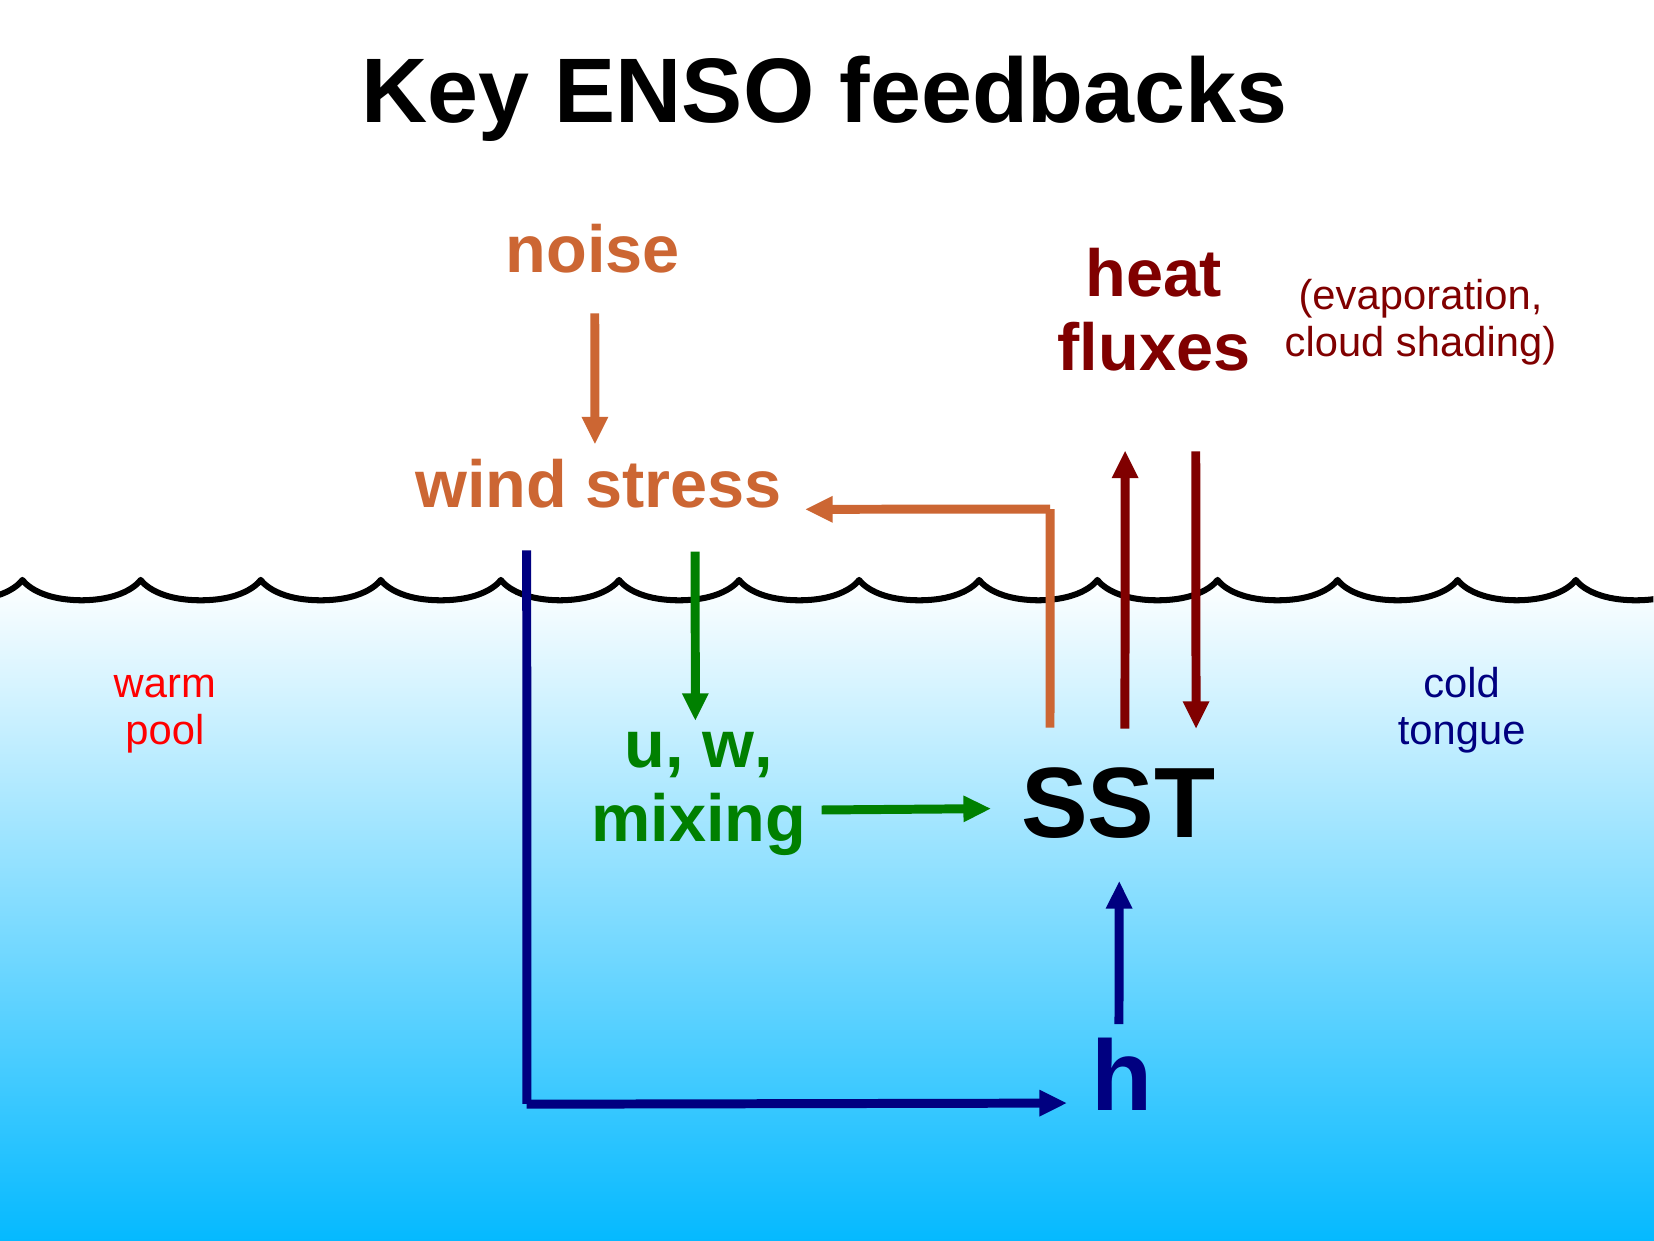

Key ENSO feedbacks
noise
heat
fluxes
(evaporation,
cloud shading)
wind stress
h
u, w,
mixing
warm
pool
cold
tongue
SST